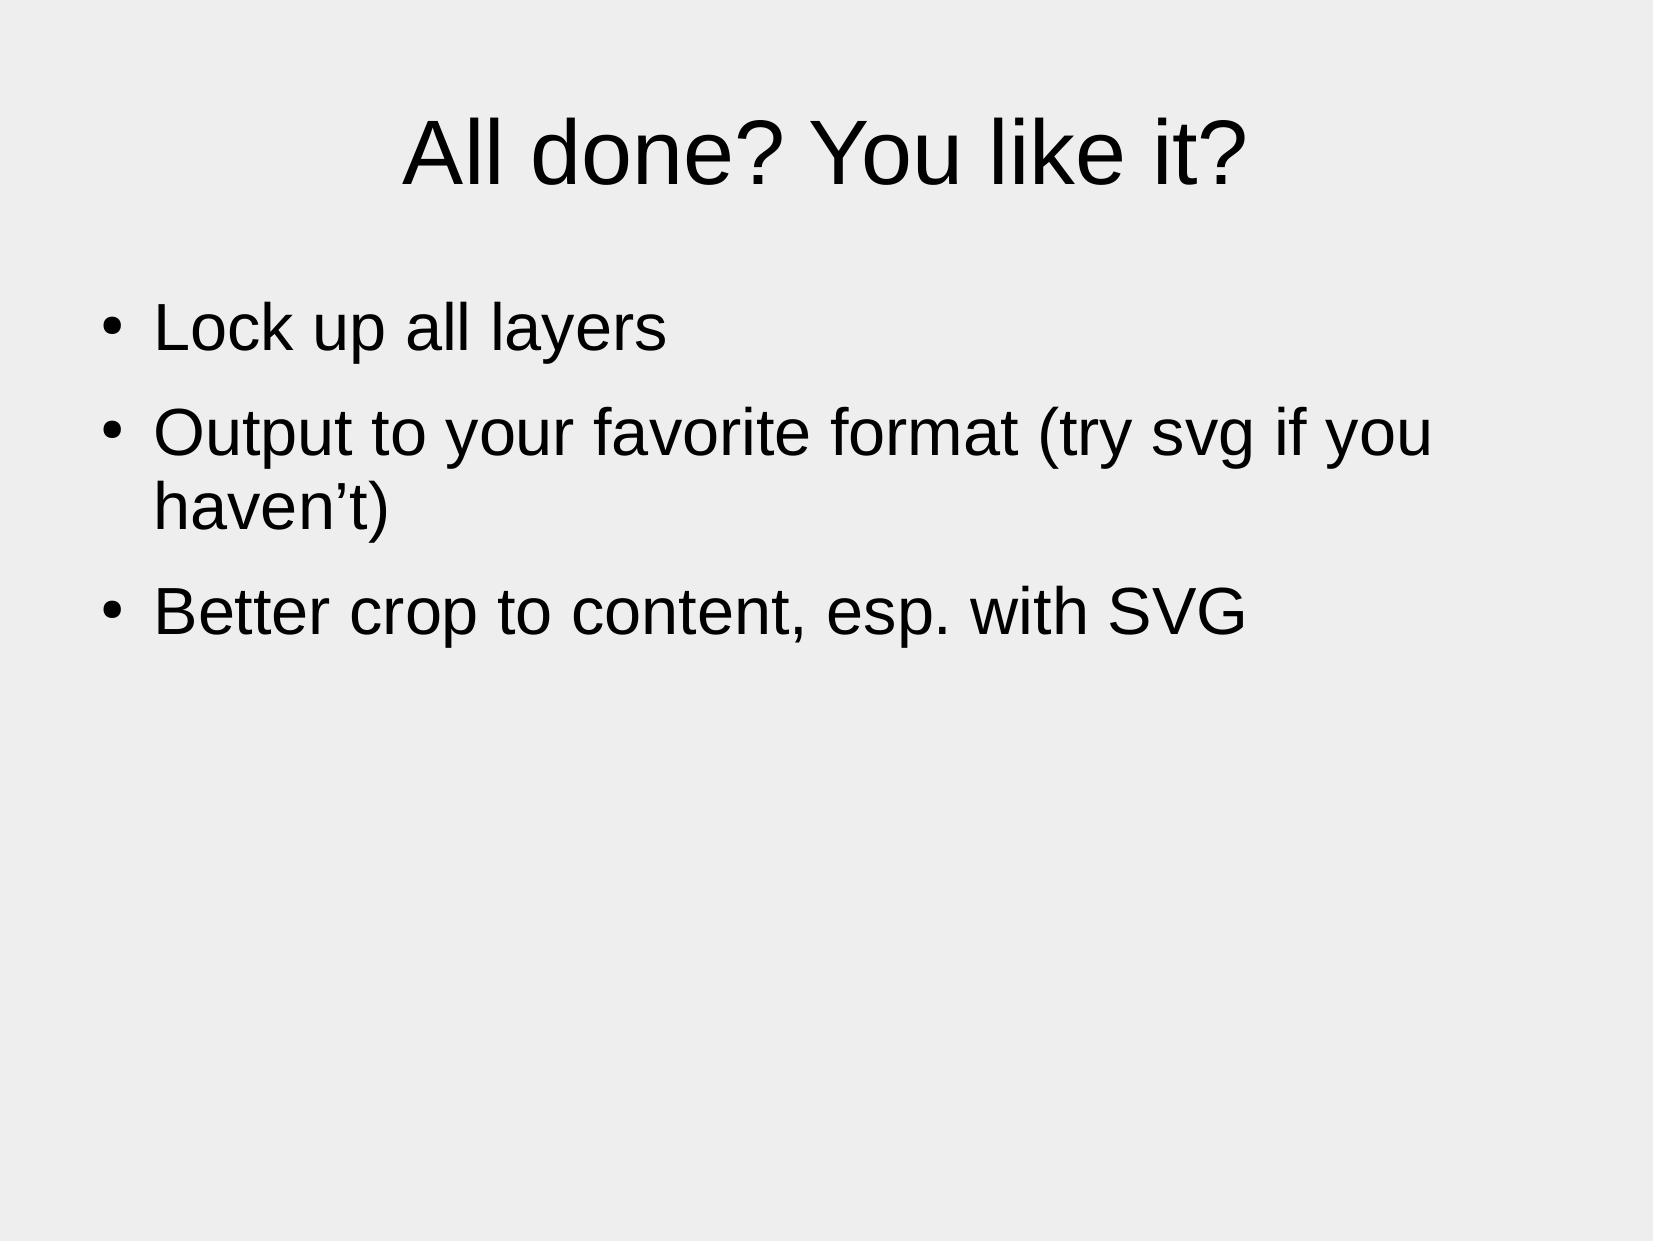

# All done? You like it?
Lock up all layers
Output to your favorite format (try svg if you haven’t)
Better crop to content, esp. with SVG